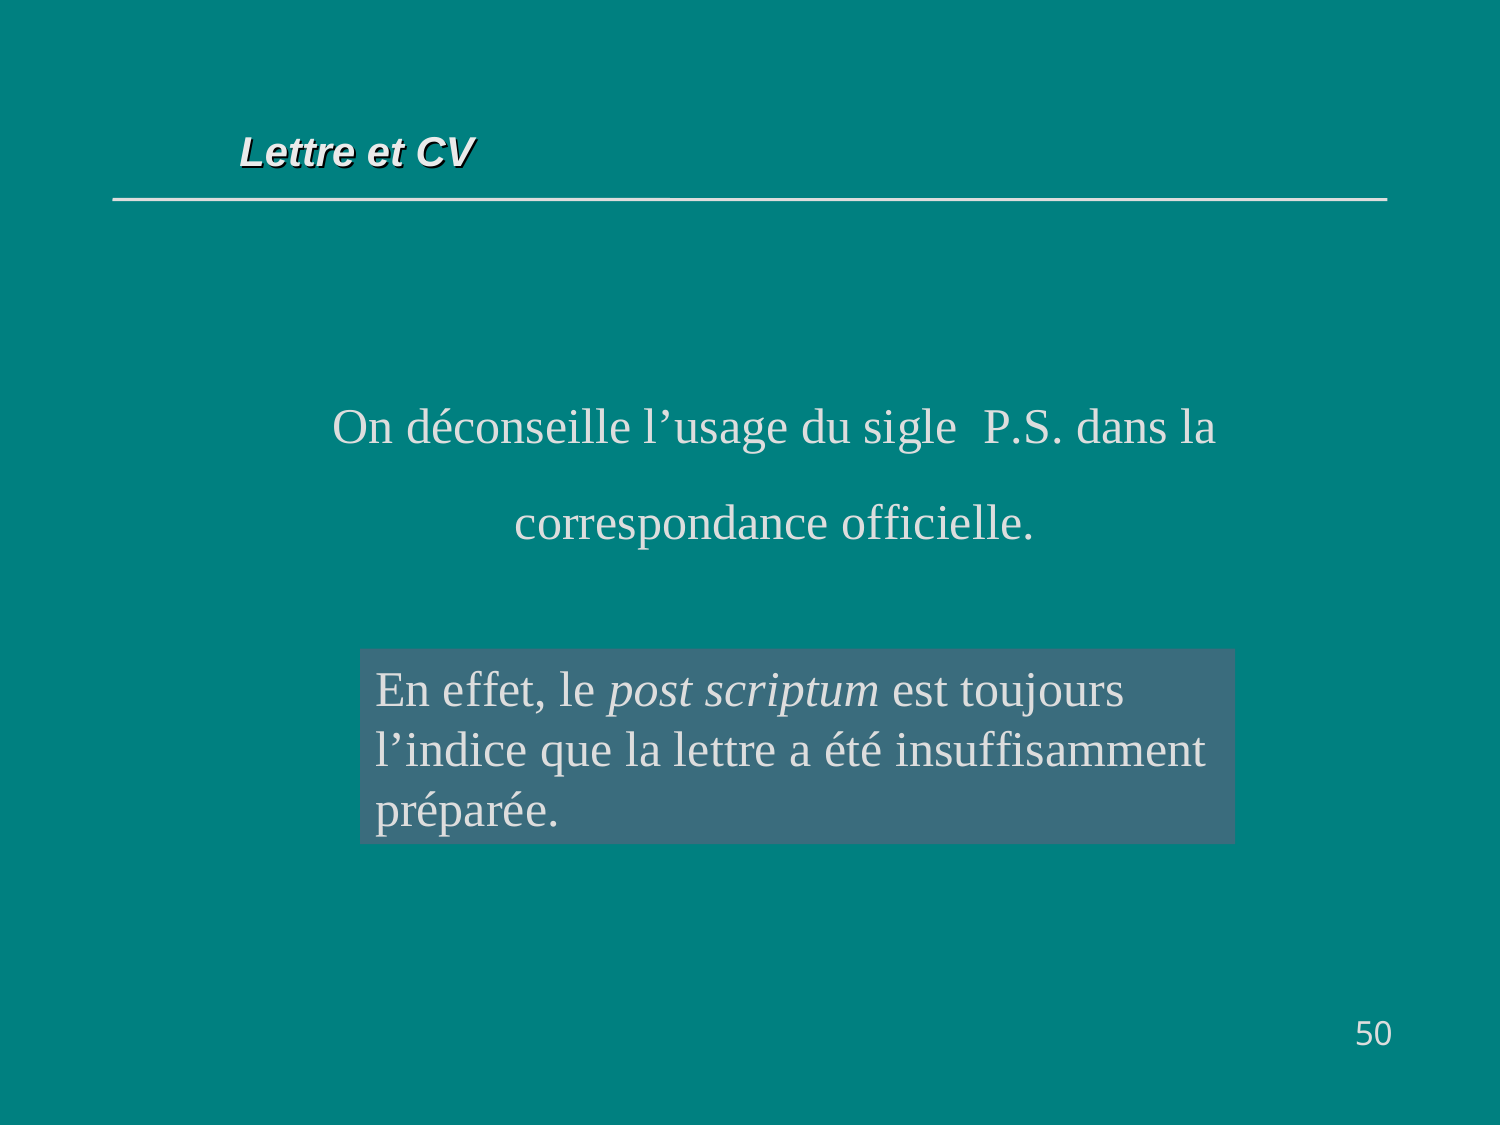

Lettre et CV
On déconseille l’usage du sigle P.S. dans la correspondance officielle.
V/F
En effet, le post scriptum est toujours l’indice que la lettre a été insuffisamment préparée.
50